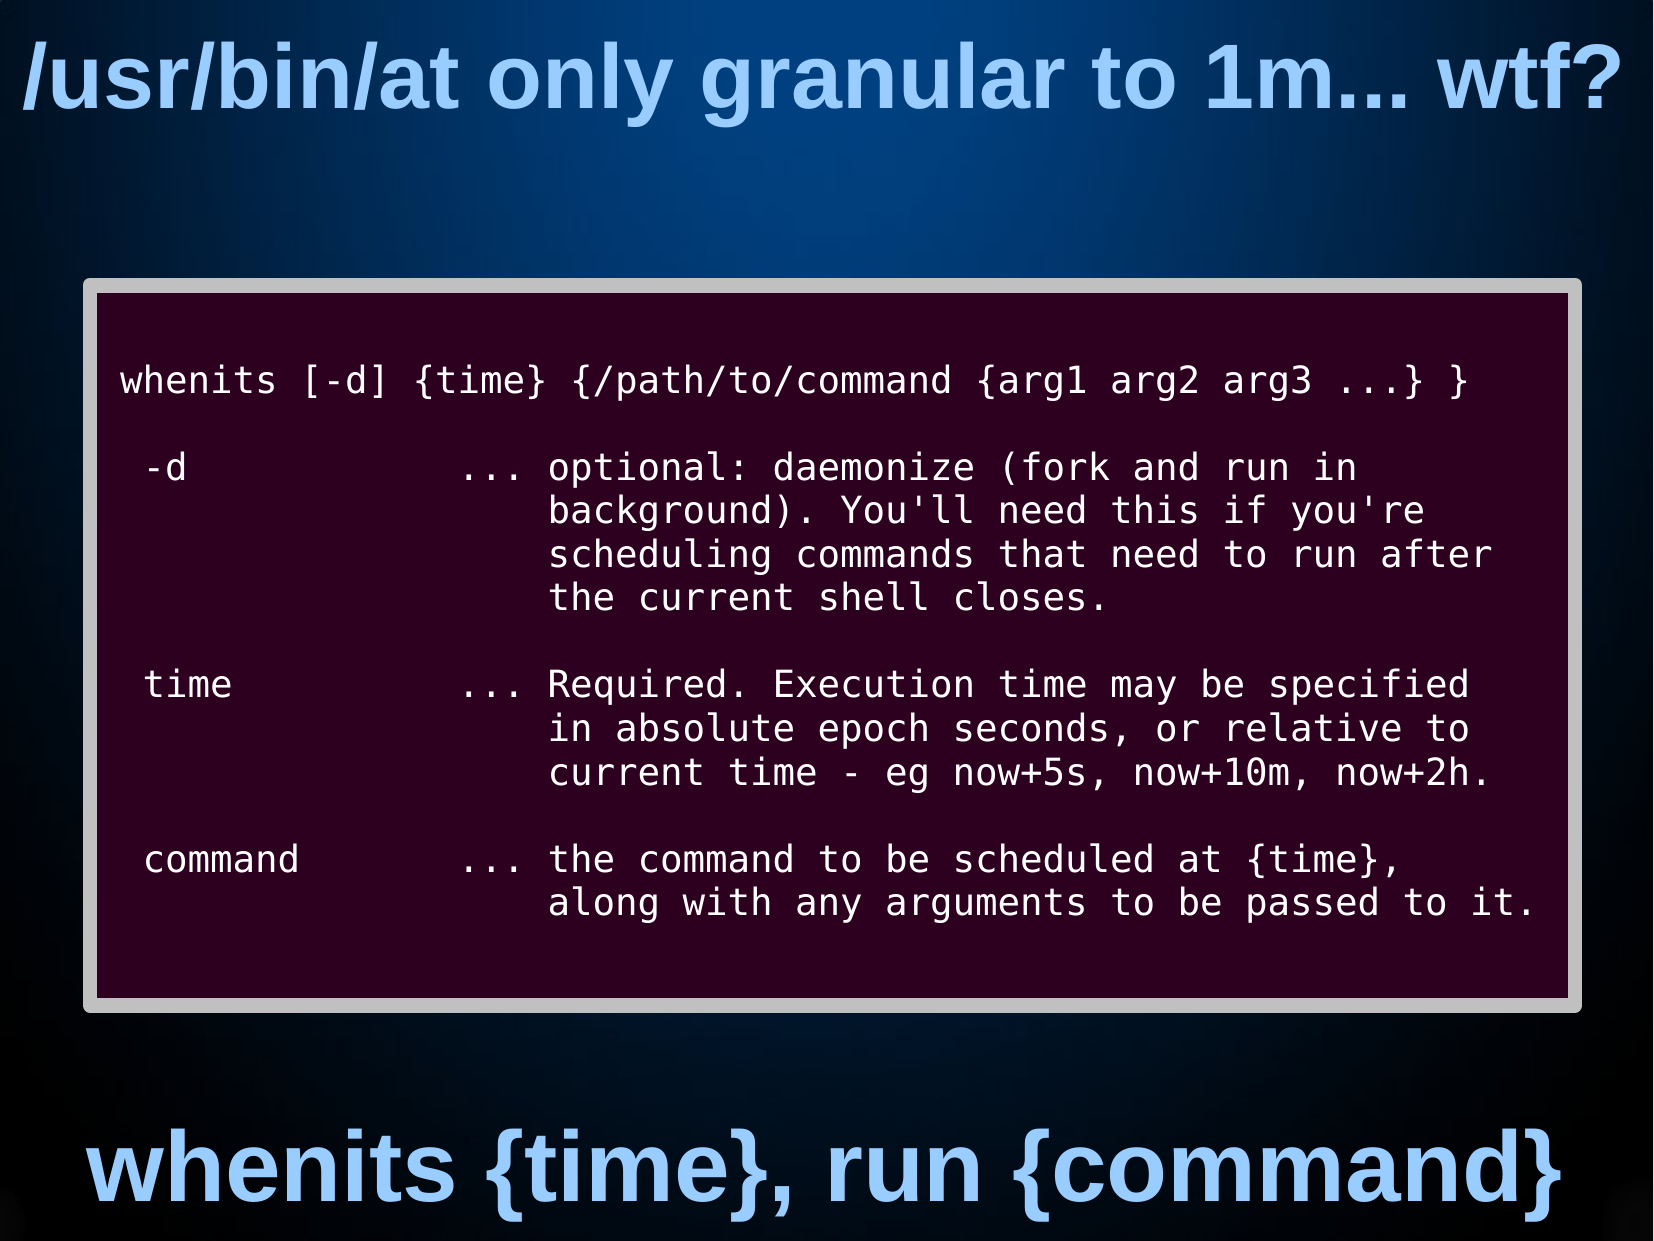

# /usr/bin/at only granular to 1m... wtf?
whenits [-d] {time} {/path/to/command {arg1 arg2 arg3 ...} }
 -d ... optional: daemonize (fork and run in
 background). You'll need this if you're
 scheduling commands that need to run after
 the current shell closes.
 time ... Required. Execution time may be specified
 in absolute epoch seconds, or relative to
 current time - eg now+5s, now+10m, now+2h.
 command ... the command to be scheduled at {time},
 along with any arguments to be passed to it.
whenits {time}, run {command}